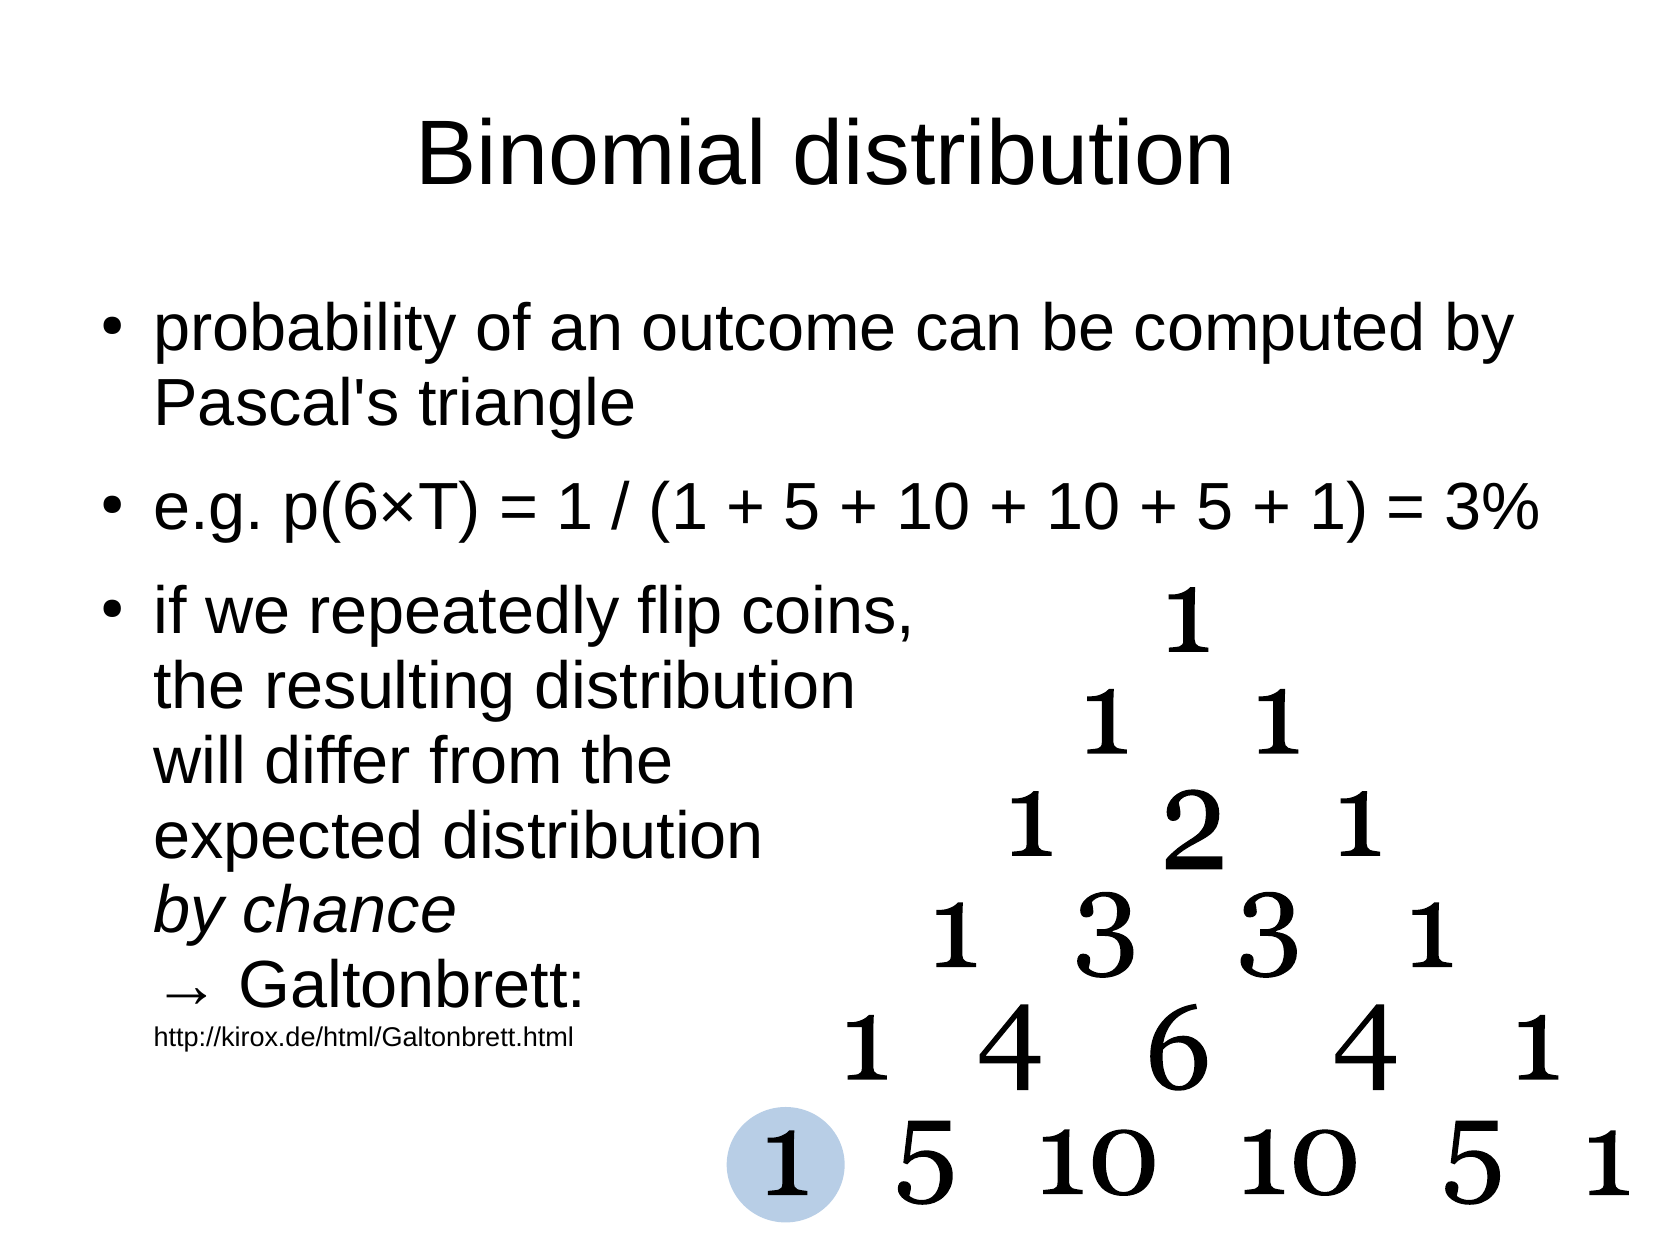

# Binomial distribution
probability of an outcome can be computed by Pascal's triangle
e.g. p(6×T) = 1 / (1 + 5 + 10 + 10 + 5 + 1) = 3%
if we repeatedly flip coins,
the resulting distribution
will differ from the
expected distribution
by chance
→ Galtonbrett:
http://kirox.de/html/Galtonbrett.html